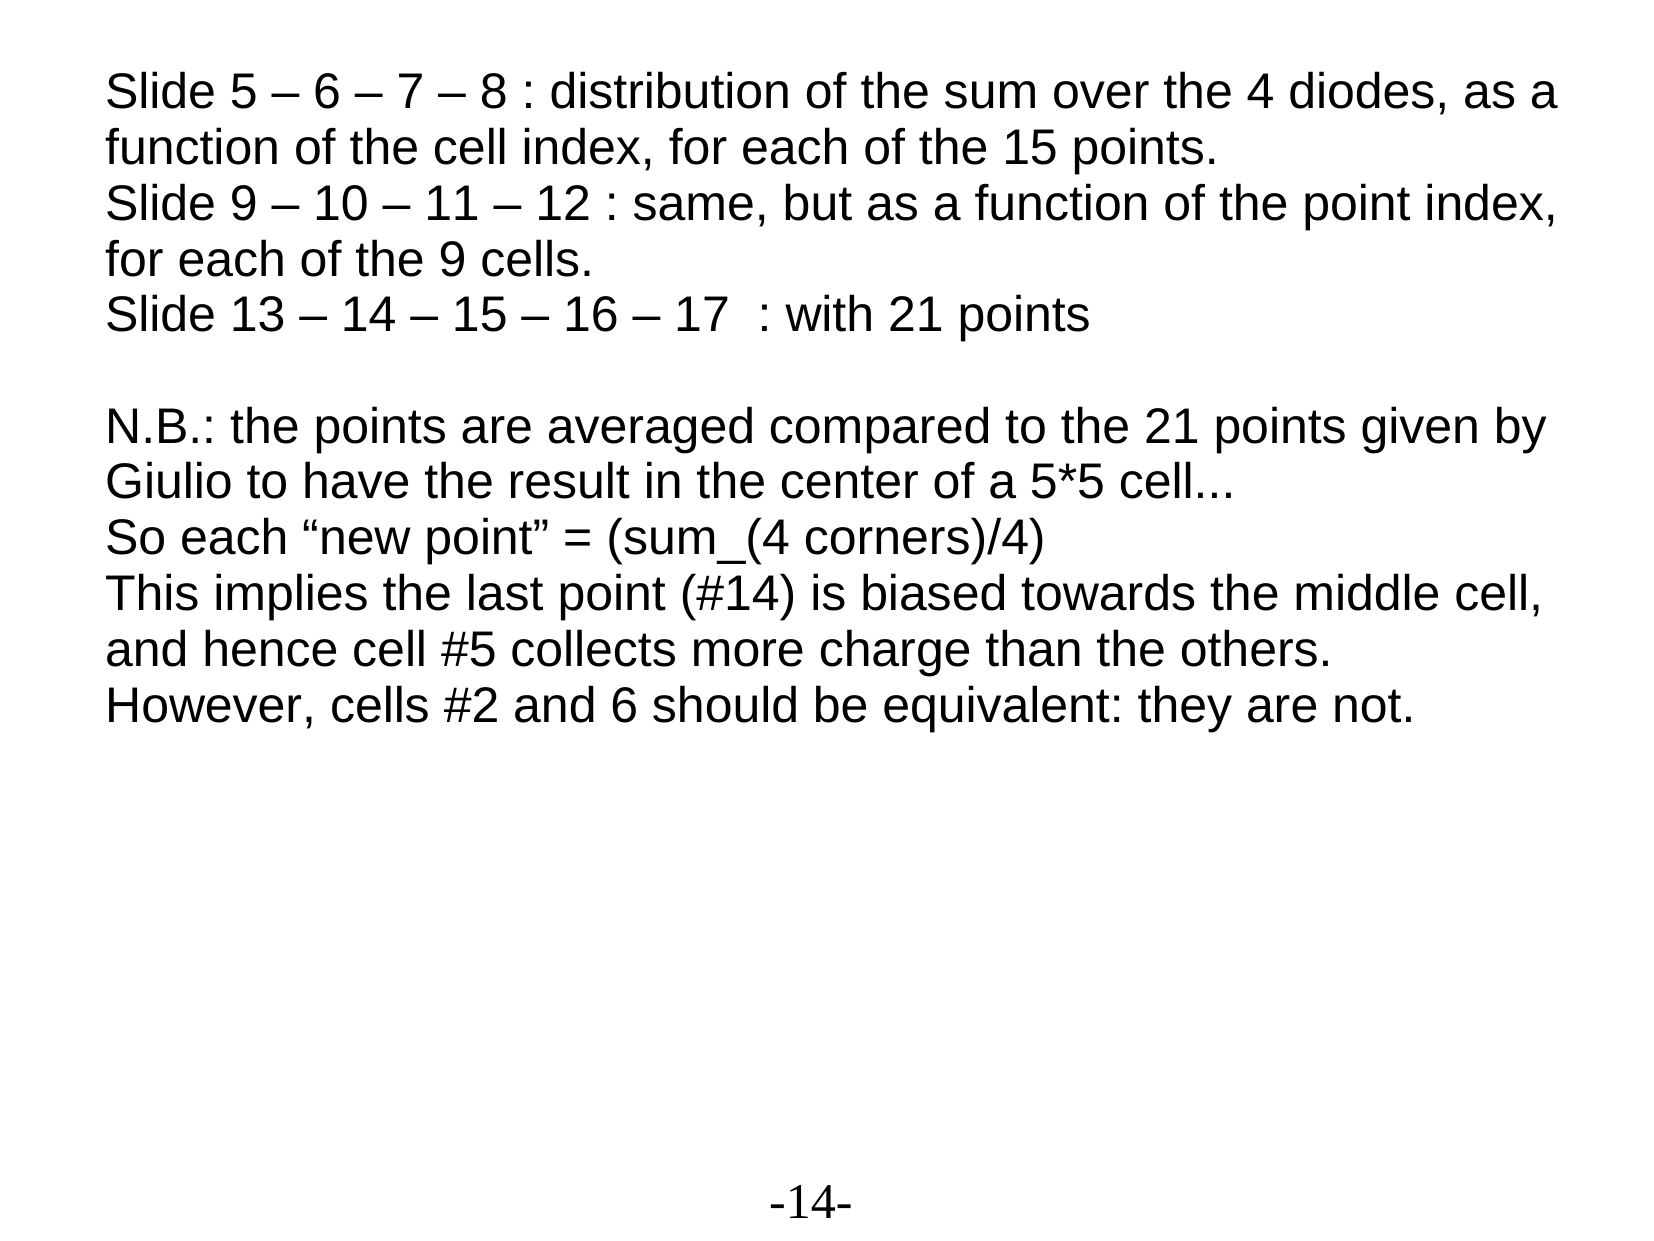

Slide 5 – 6 – 7 – 8 : distribution of the sum over the 4 diodes, as a function of the cell index, for each of the 15 points.
Slide 9 – 10 – 11 – 12 : same, but as a function of the point index, for each of the 9 cells.
Slide 13 – 14 – 15 – 16 – 17 : with 21 points
N.B.: the points are averaged compared to the 21 points given by Giulio to have the result in the center of a 5*5 cell...
So each “new point” = (sum_(4 corners)/4)
This implies the last point (#14) is biased towards the middle cell, and hence cell #5 collects more charge than the others.
However, cells #2 and 6 should be equivalent: they are not.
14